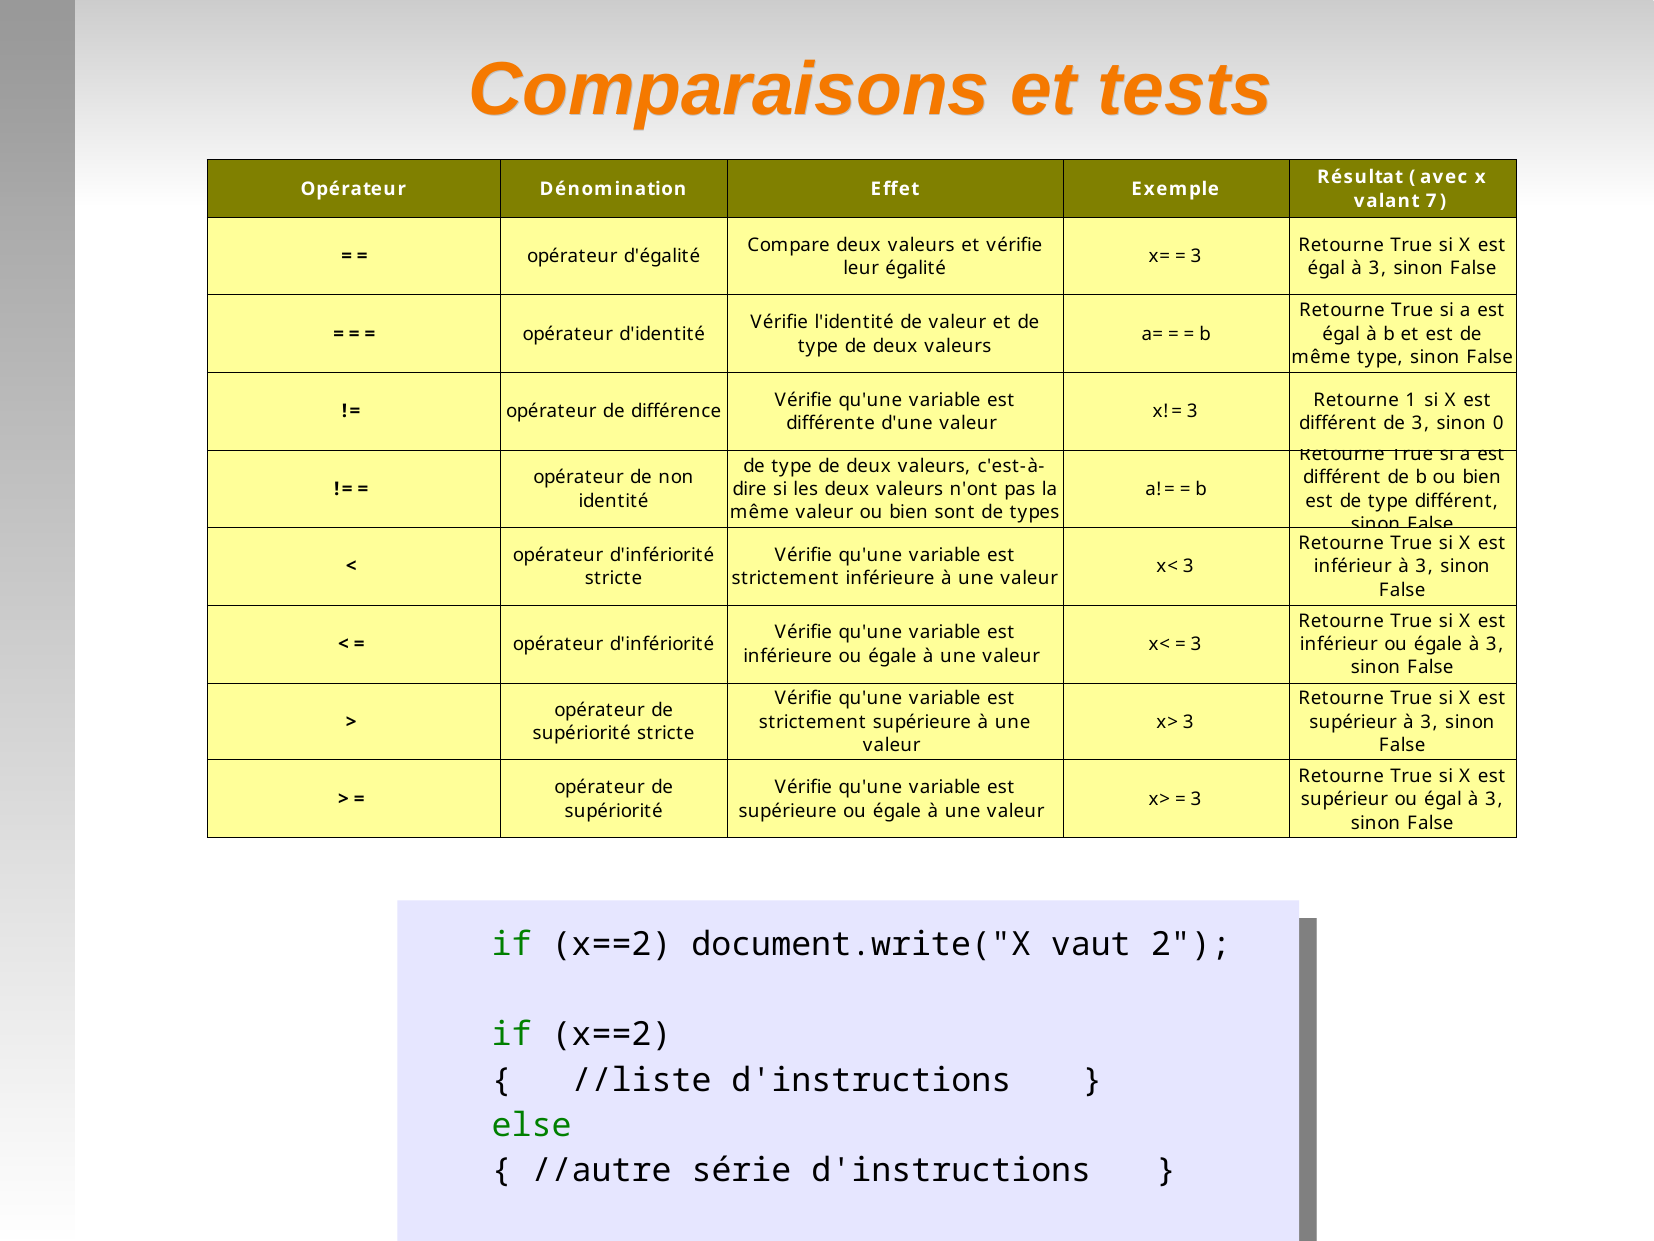

# Comparaisons et tests
	if (x==2) document.write("X vaut 2");
	if (x==2)
	{ //liste d'instructions	}
	else
	{ //autre série d'instructions	}